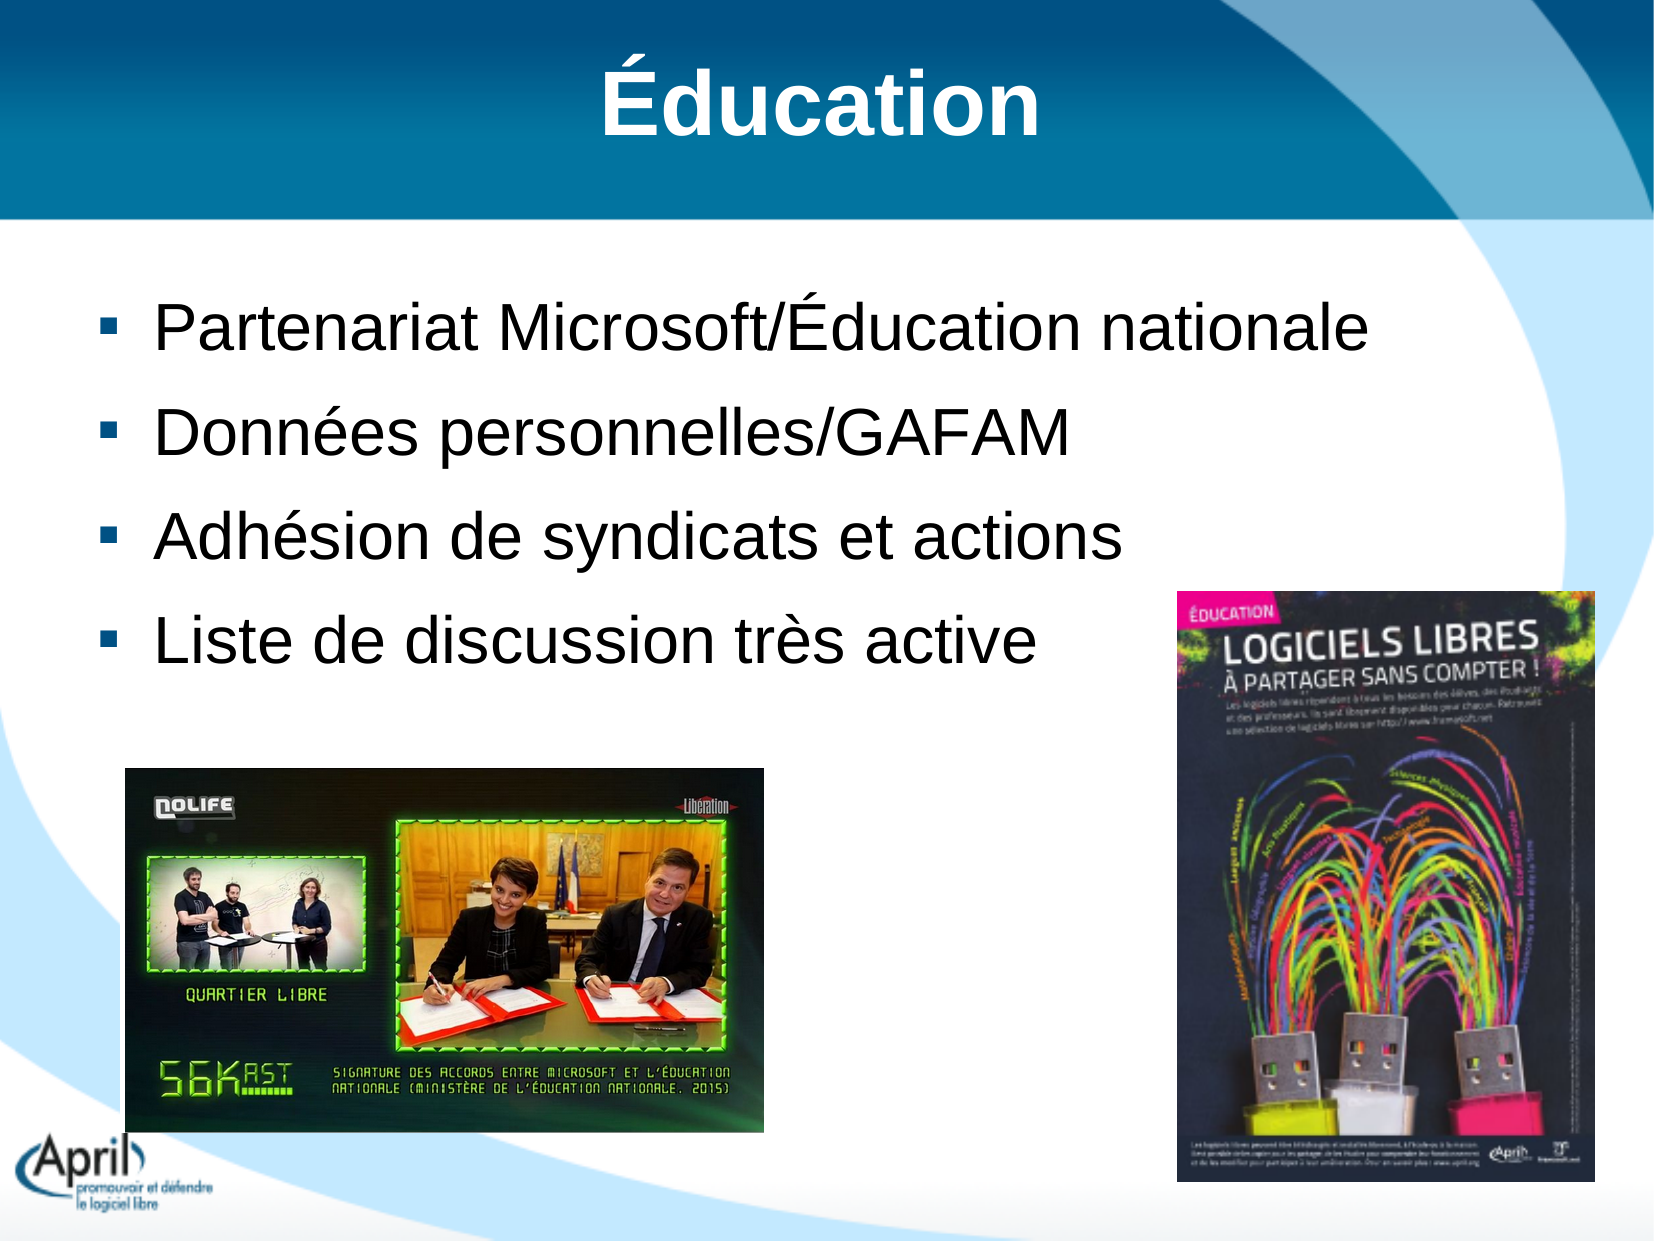

# Éducation
Partenariat Microsoft/Éducation nationale
Données personnelles/GAFAM
Adhésion de syndicats et actions
Liste de discussion très active